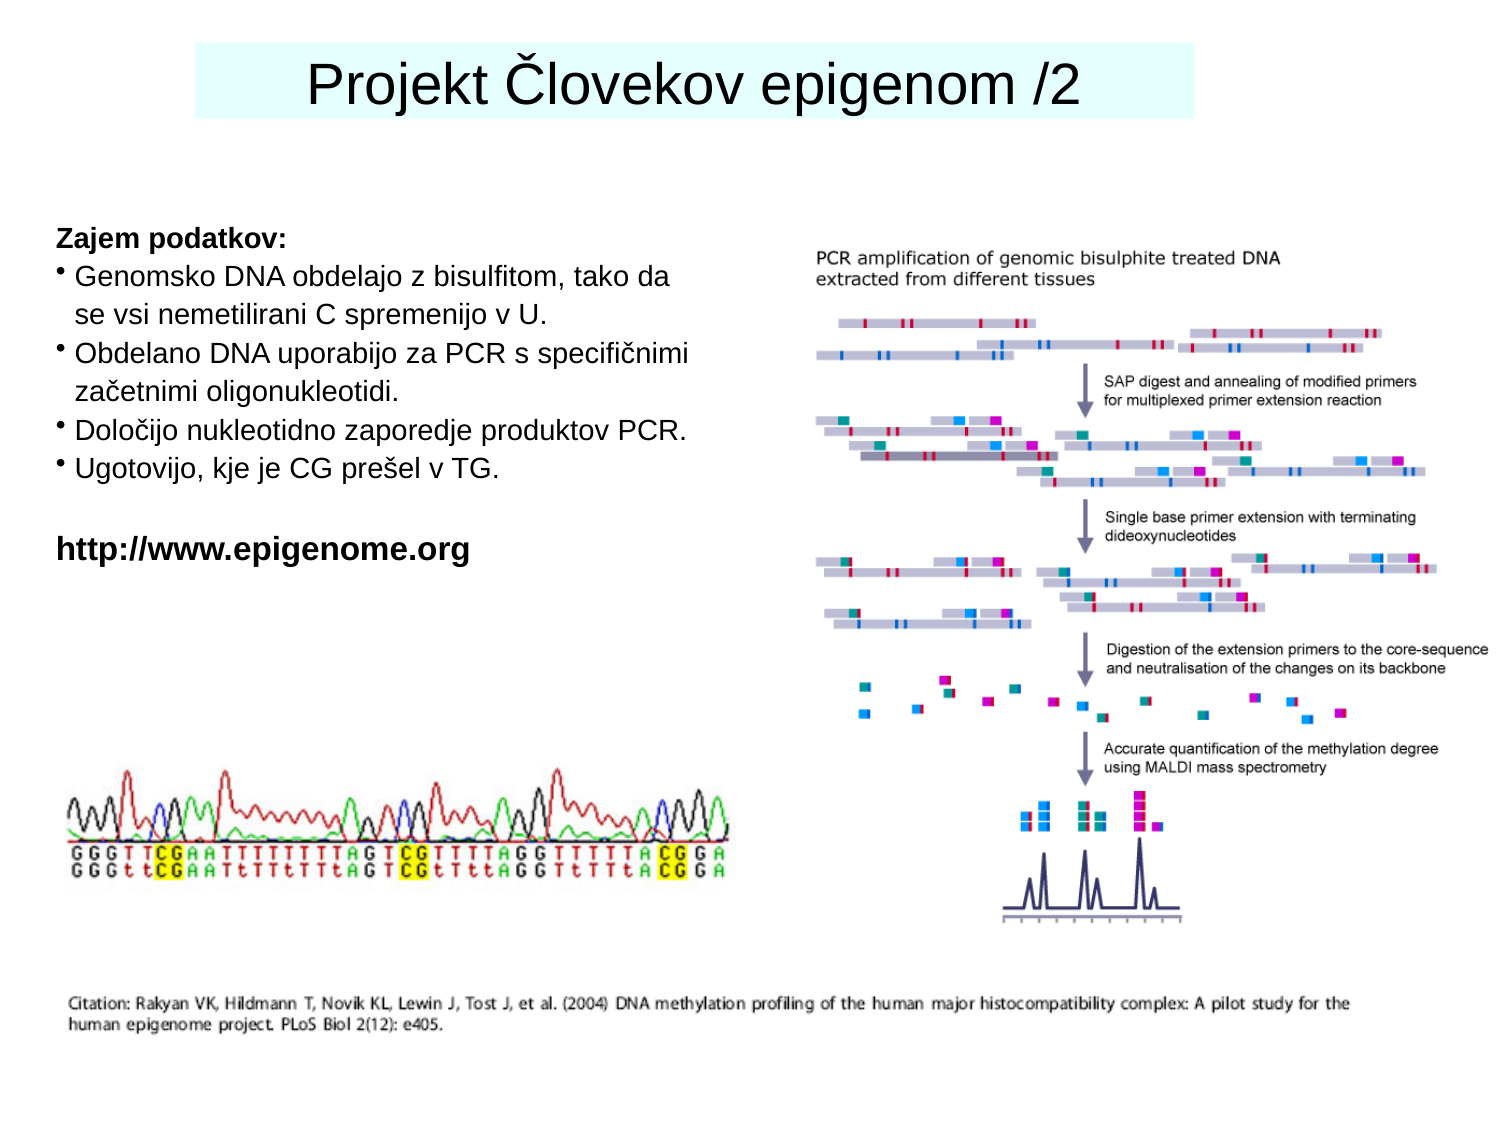

Projekt Človekov epigenom /2
Zajem podatkov:
Genomsko DNA obdelajo z bisulfitom, tako da se vsi nemetilirani C spremenijo v U.
Obdelano DNA uporabijo za PCR s specifičnimi začetnimi oligonukleotidi.
Določijo nukleotidno zaporedje produktov PCR.
Ugotovijo, kje je CG prešel v TG.
http://www.epigenome.org